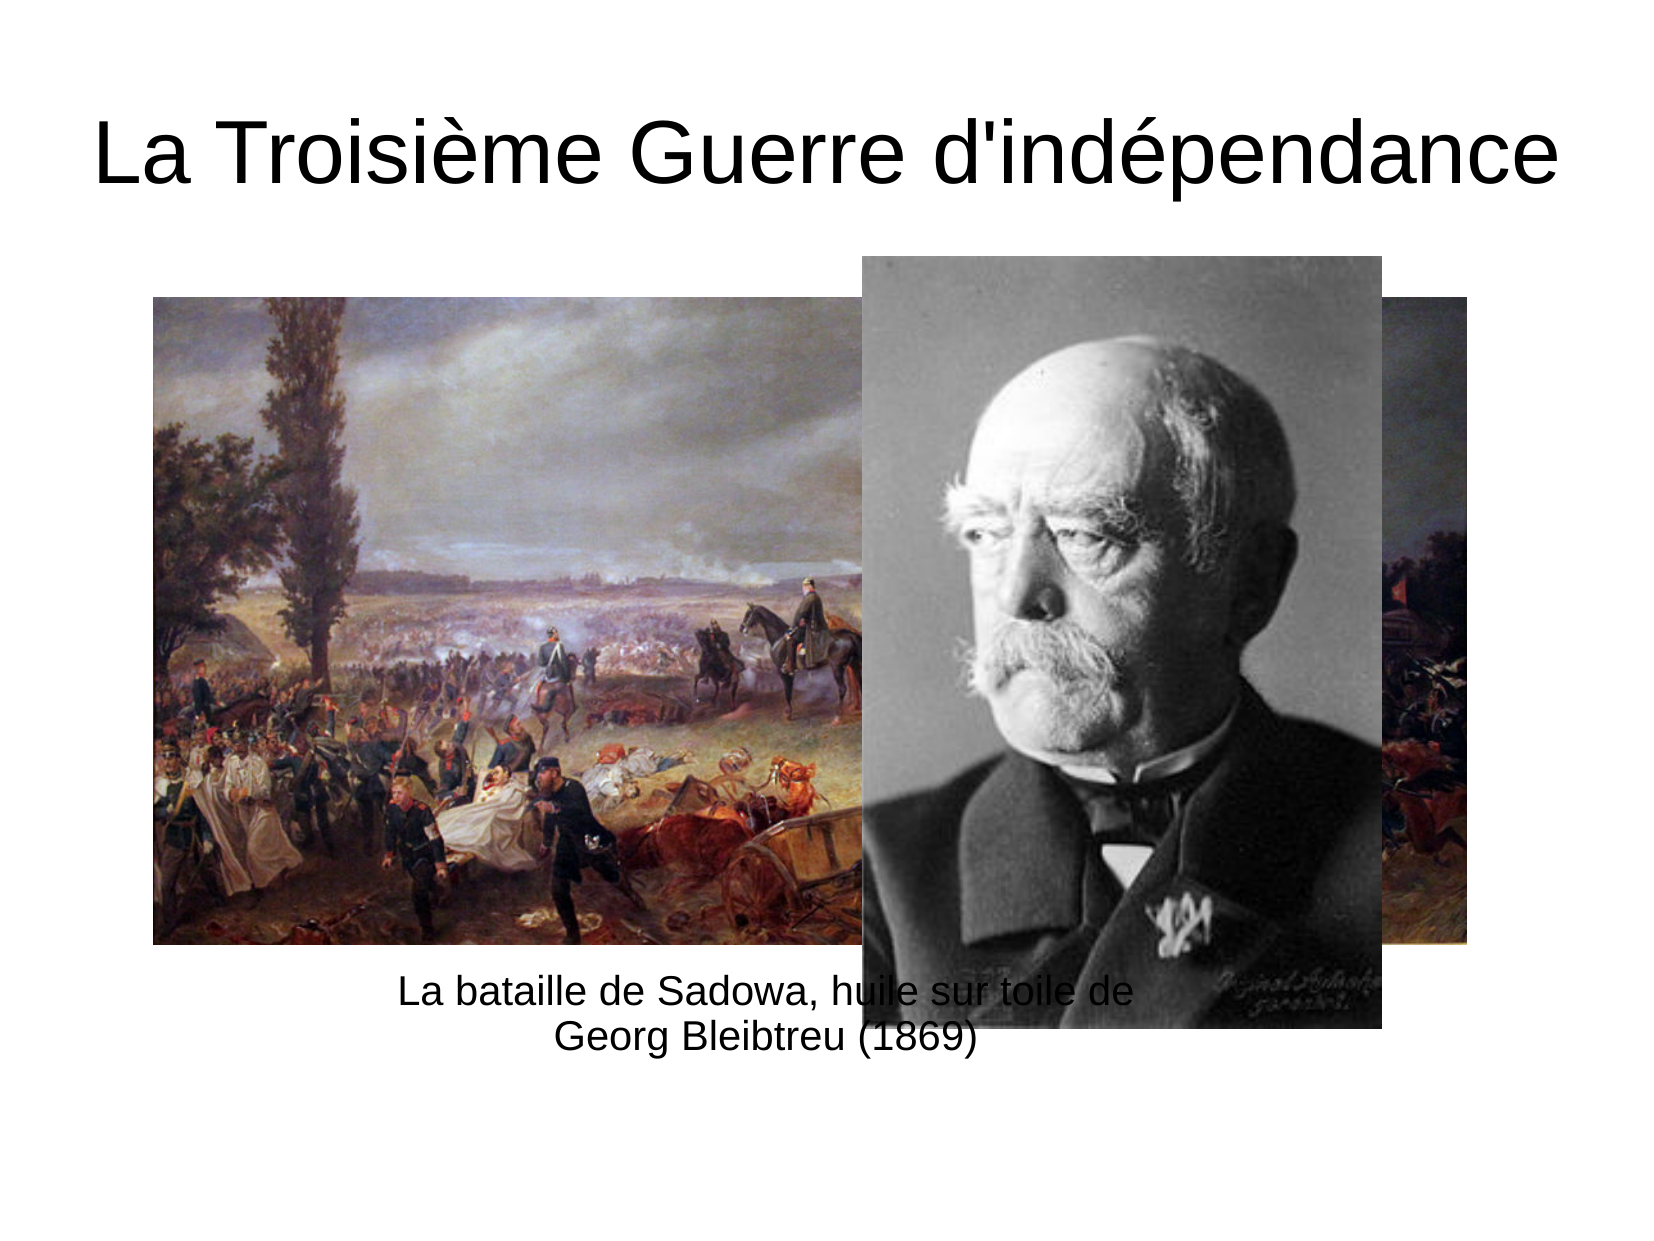

# La Troisième Guerre d'indépendance
La bataille de Sadowa, huile sur toile de Georg Bleibtreu (1869)